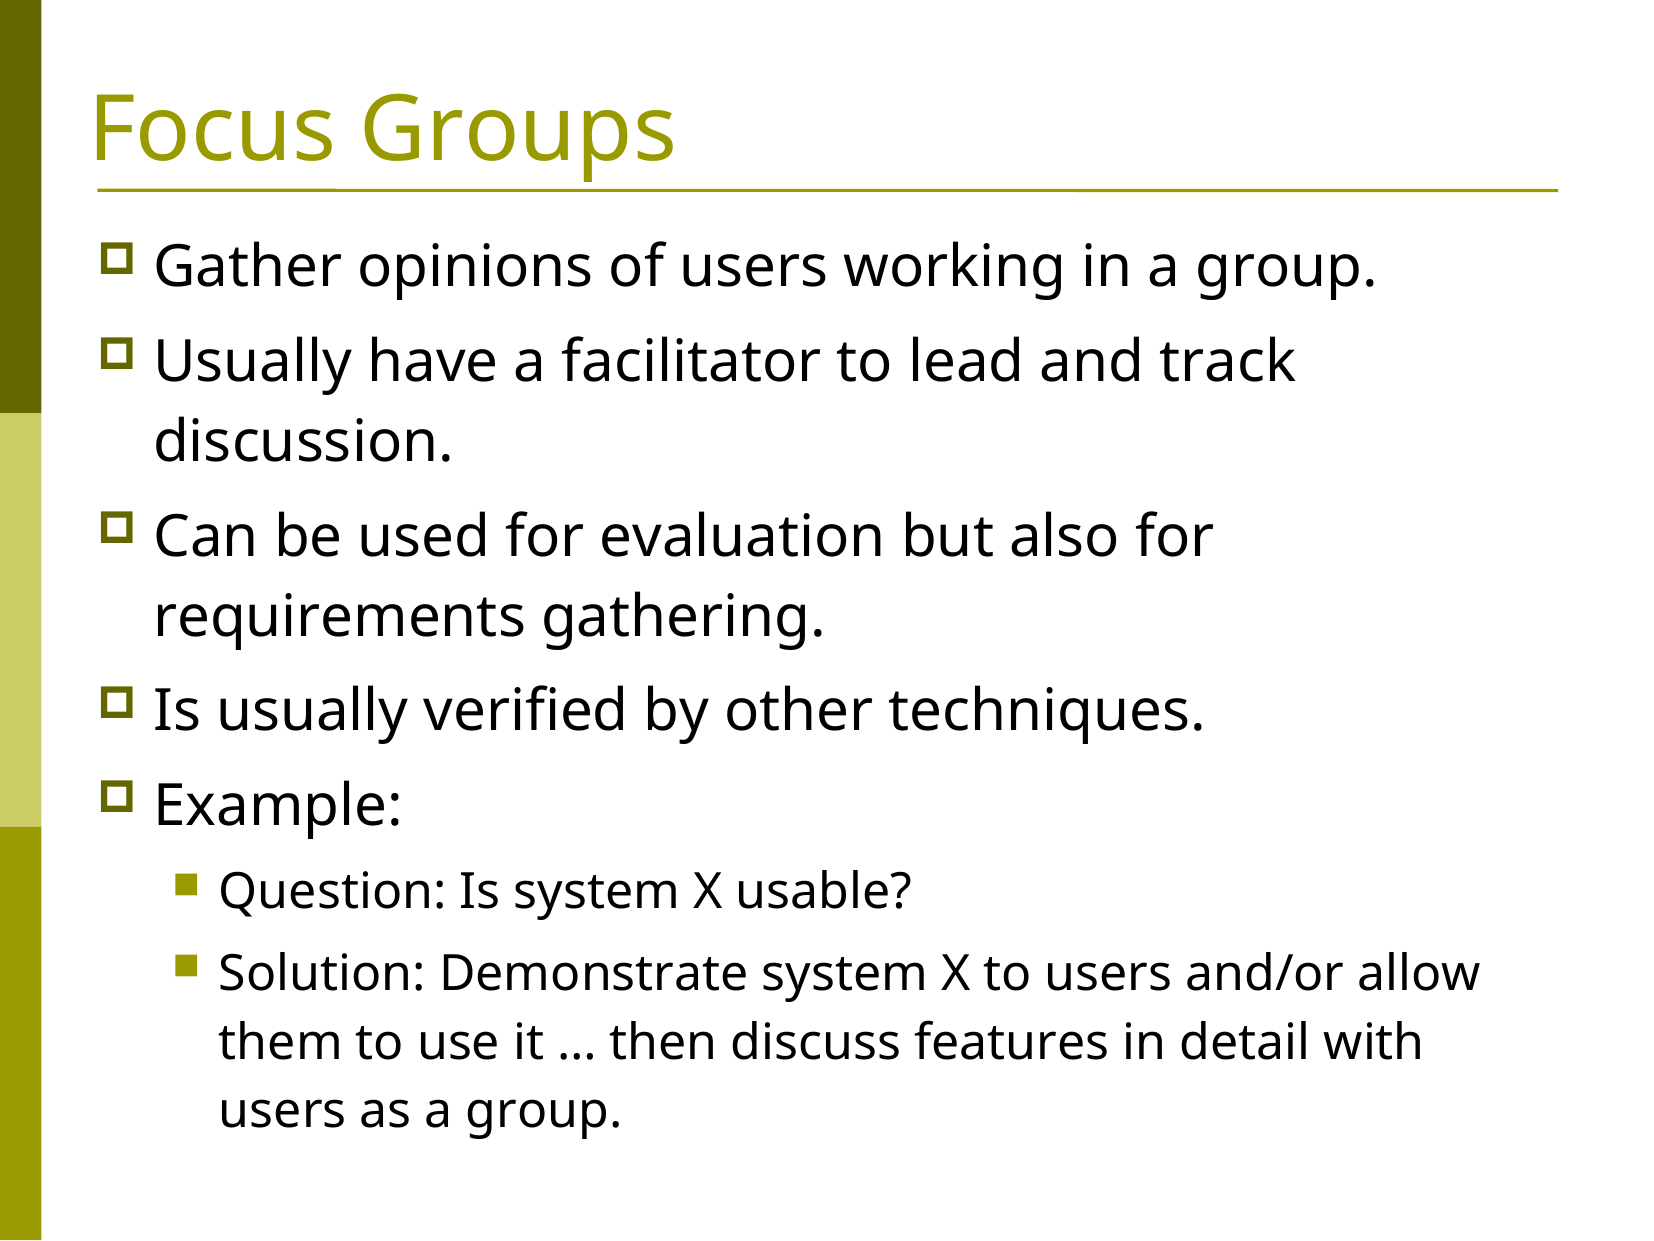

# Focus Groups
Gather opinions of users working in a group.
Usually have a facilitator to lead and track discussion.
Can be used for evaluation but also for requirements gathering.
Is usually verified by other techniques.
Example:
Question: Is system X usable?
Solution: Demonstrate system X to users and/or allow them to use it … then discuss features in detail with users as a group.